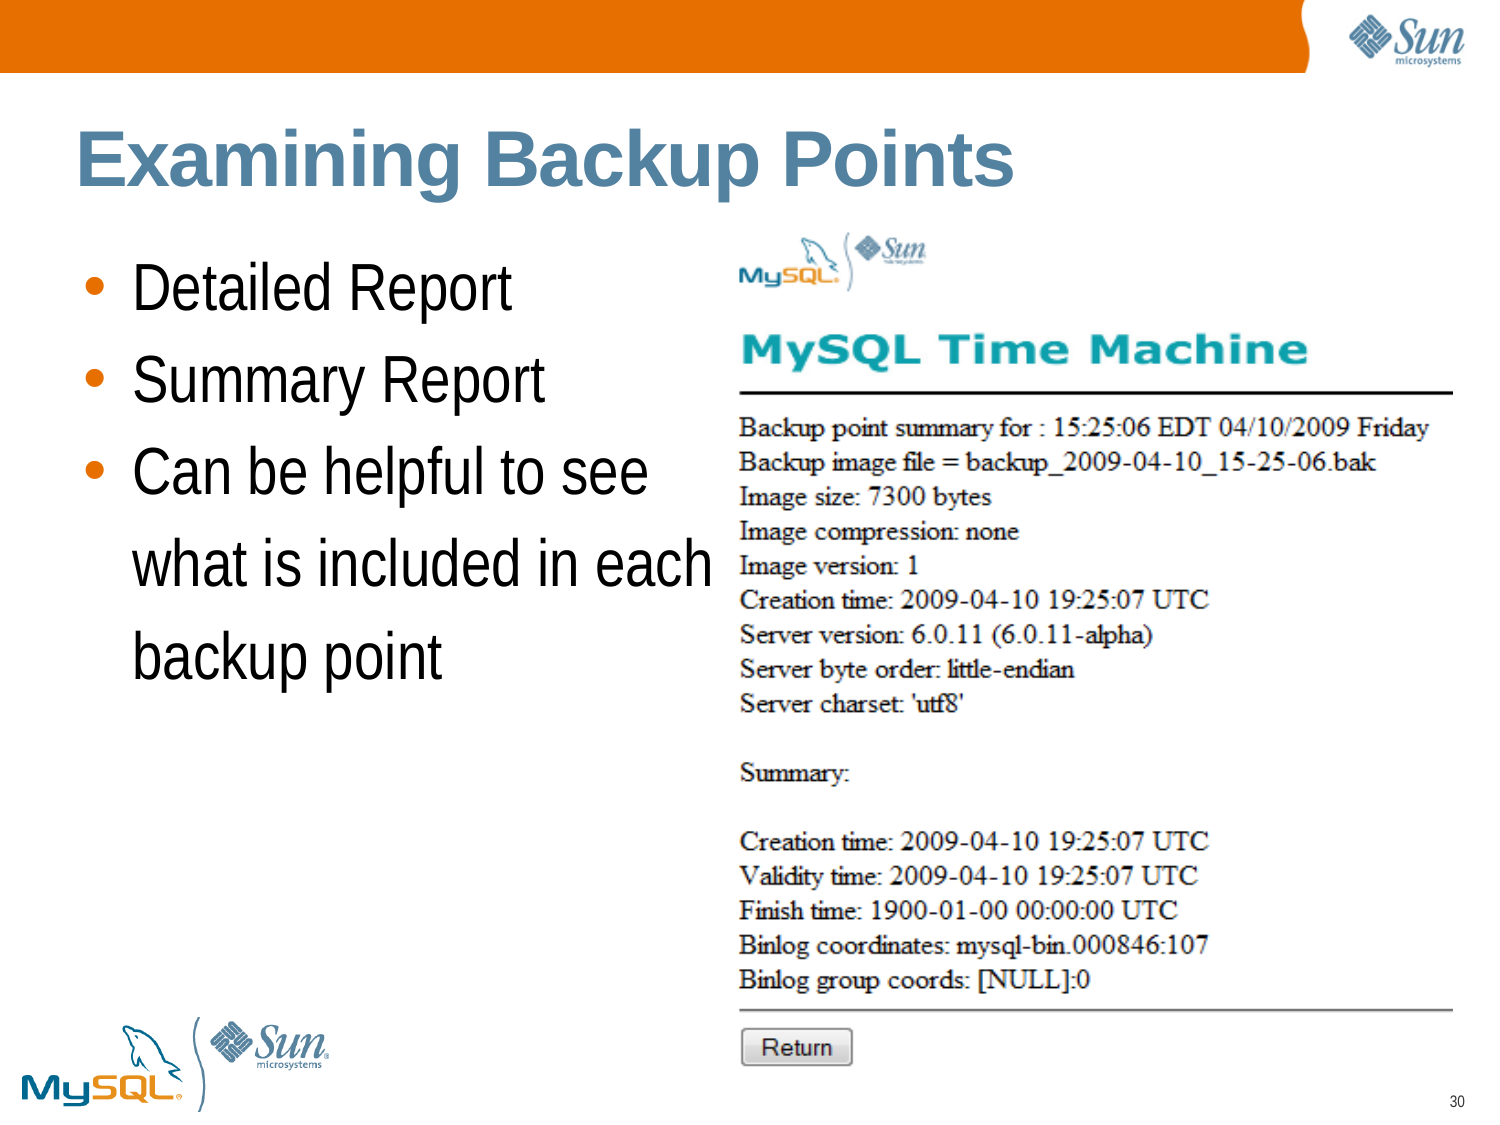

# Examining Backup Points
Detailed Report
Summary Report
Can be helpful to see
what is included in each
backup point